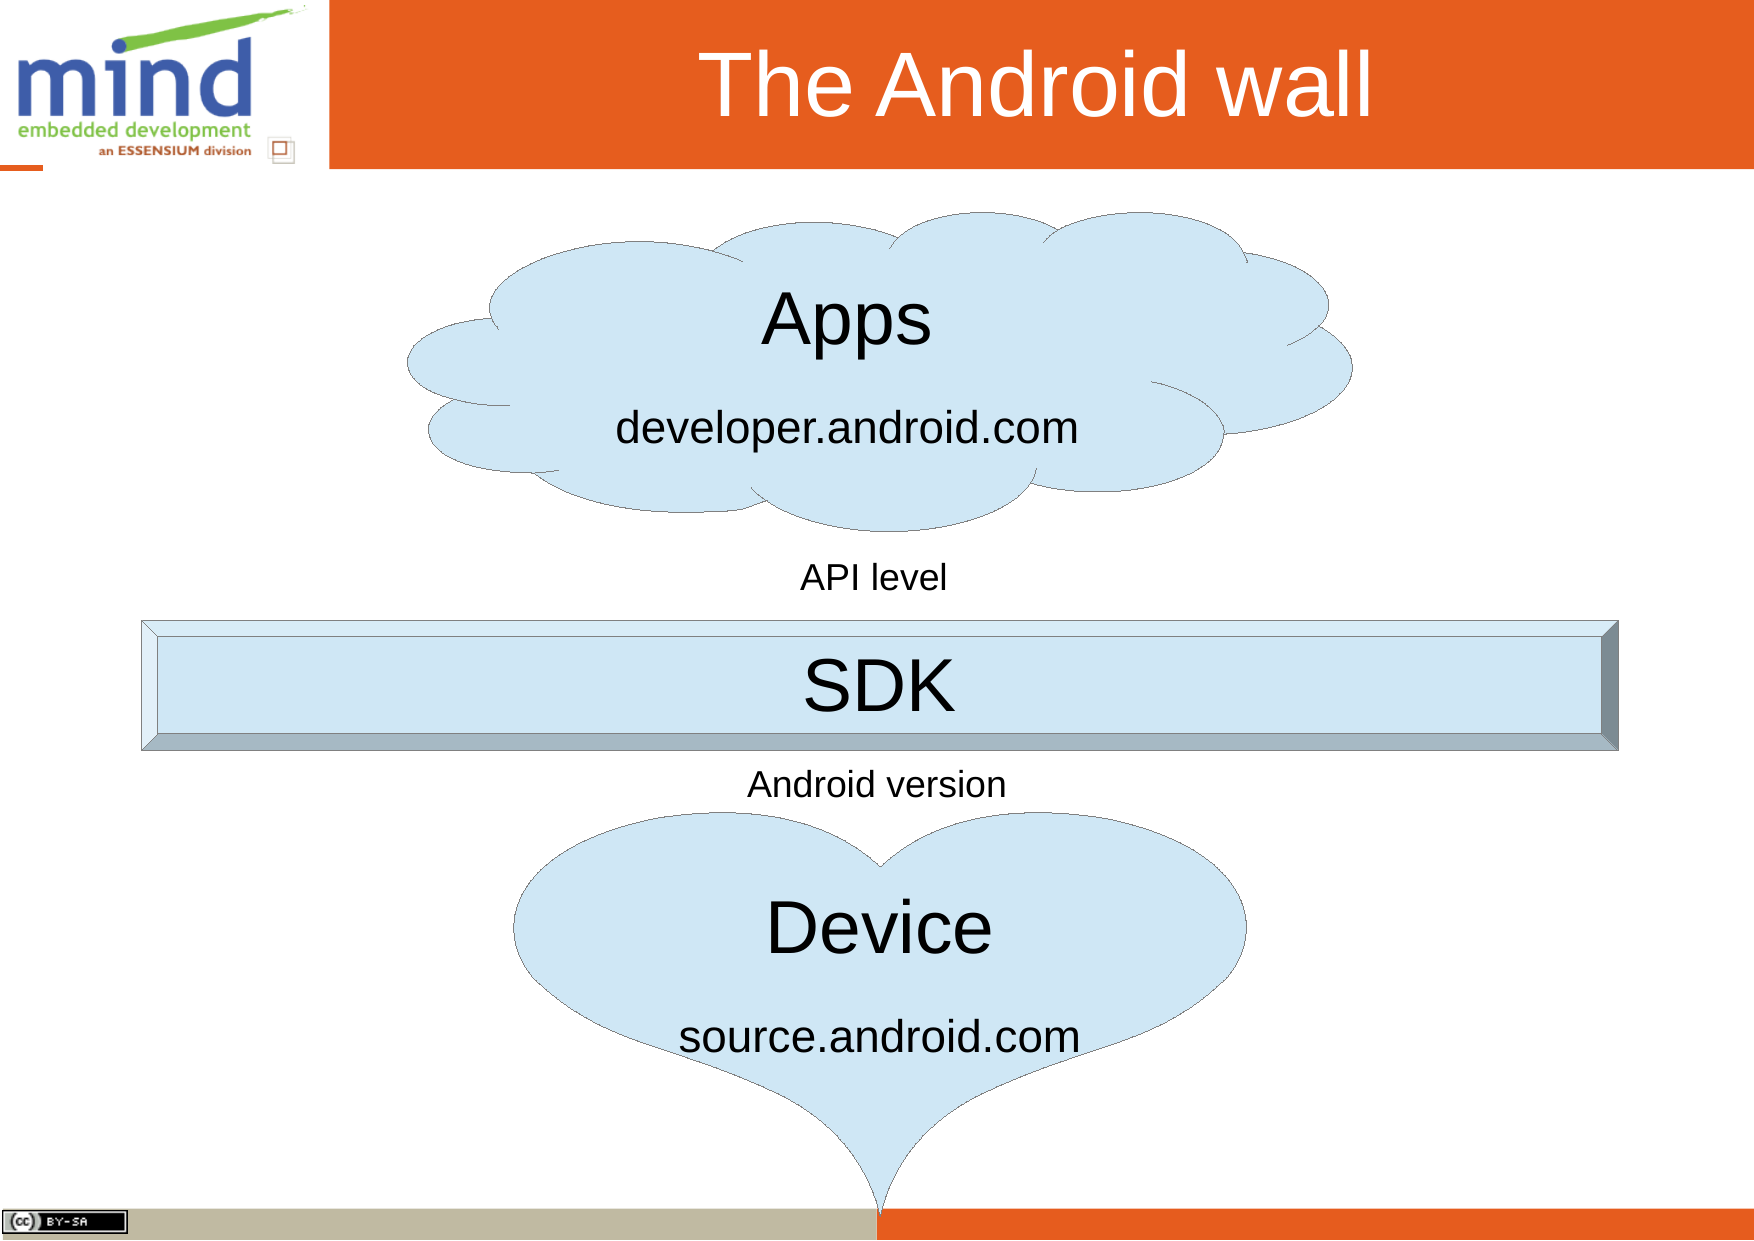

# The Android wall
Apps
developer.android.com
API level
SDK
Android version
Device
source.android.com